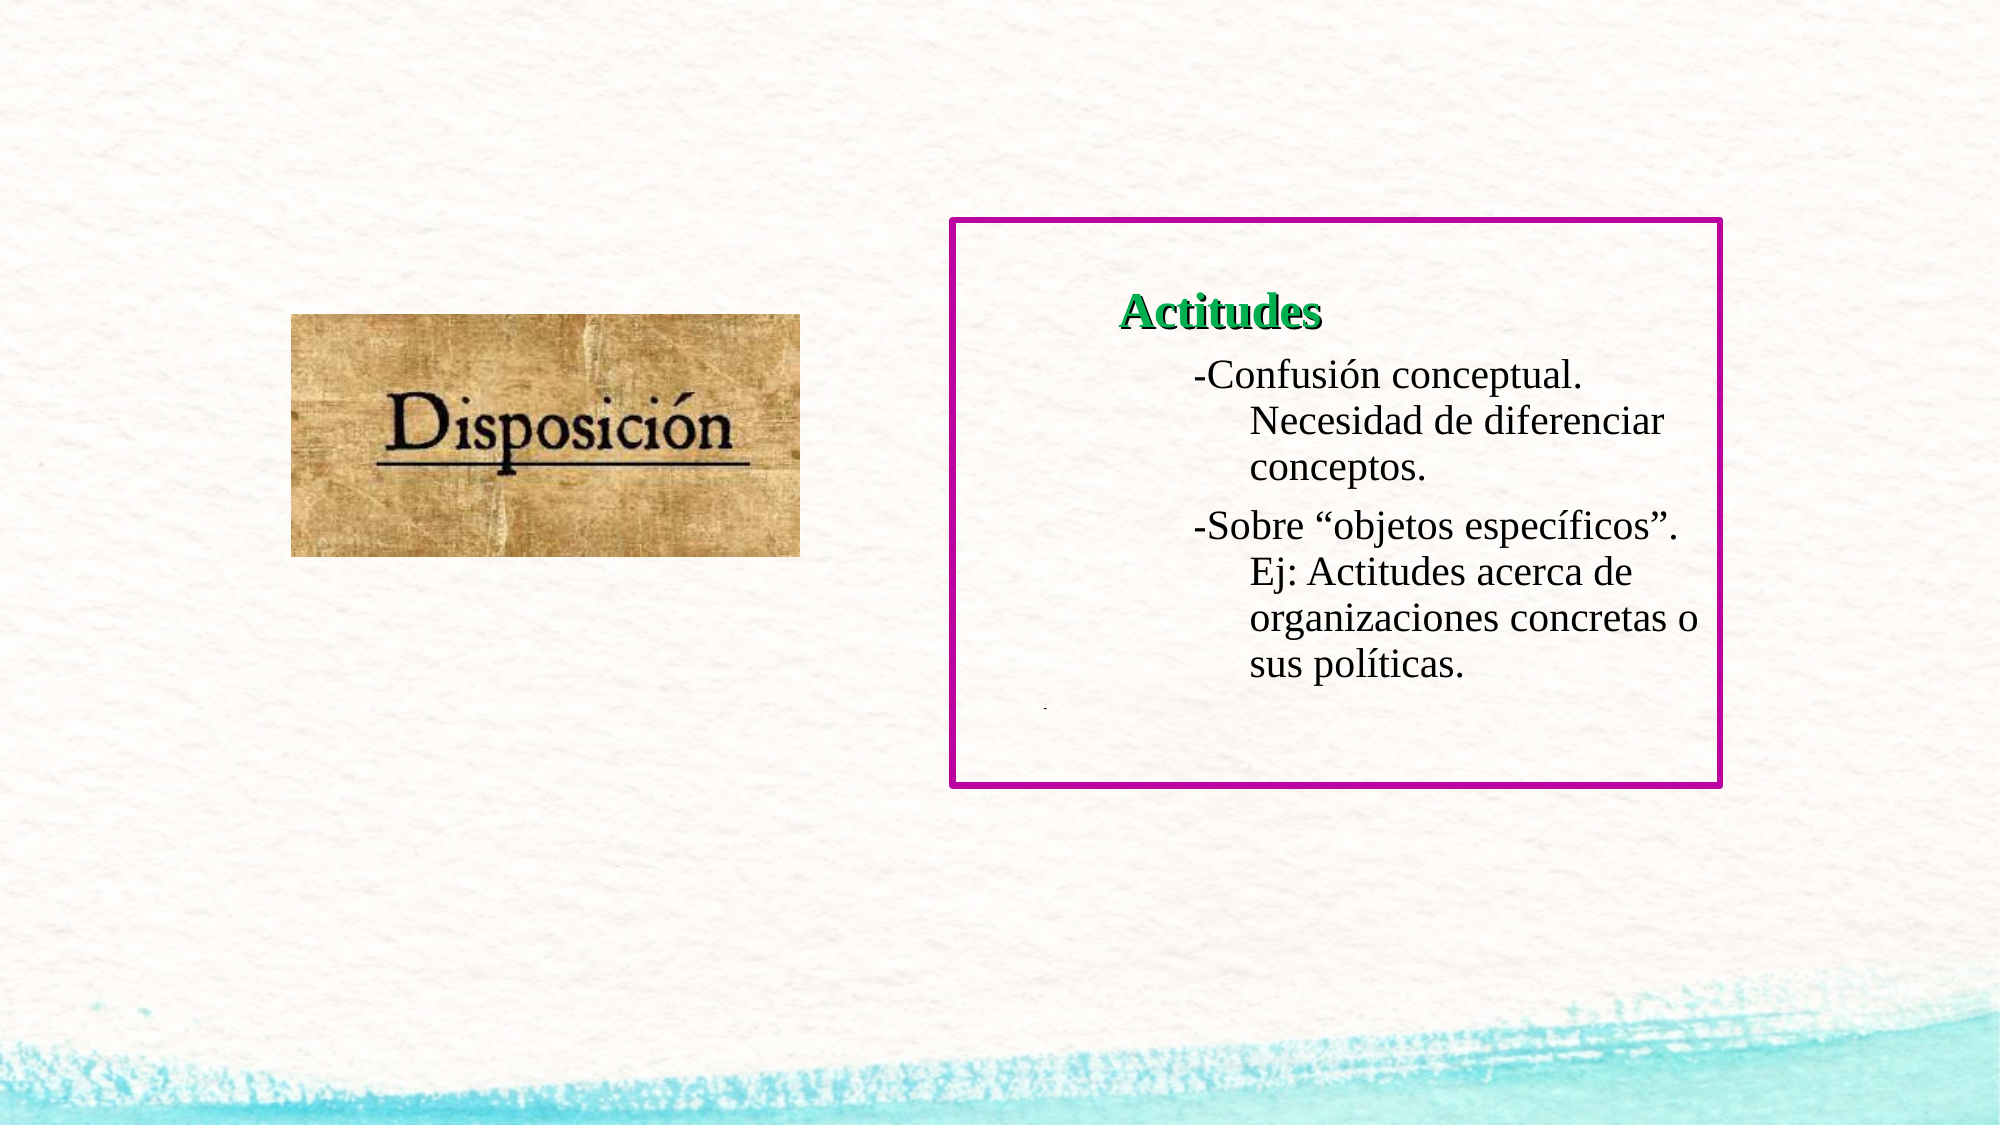

Actitudes
Confusión conceptual. Necesidad de diferenciar conceptos.
Sobre “objetos específicos”. Ej: Actitudes acerca de organizaciones concretas o sus políticas.